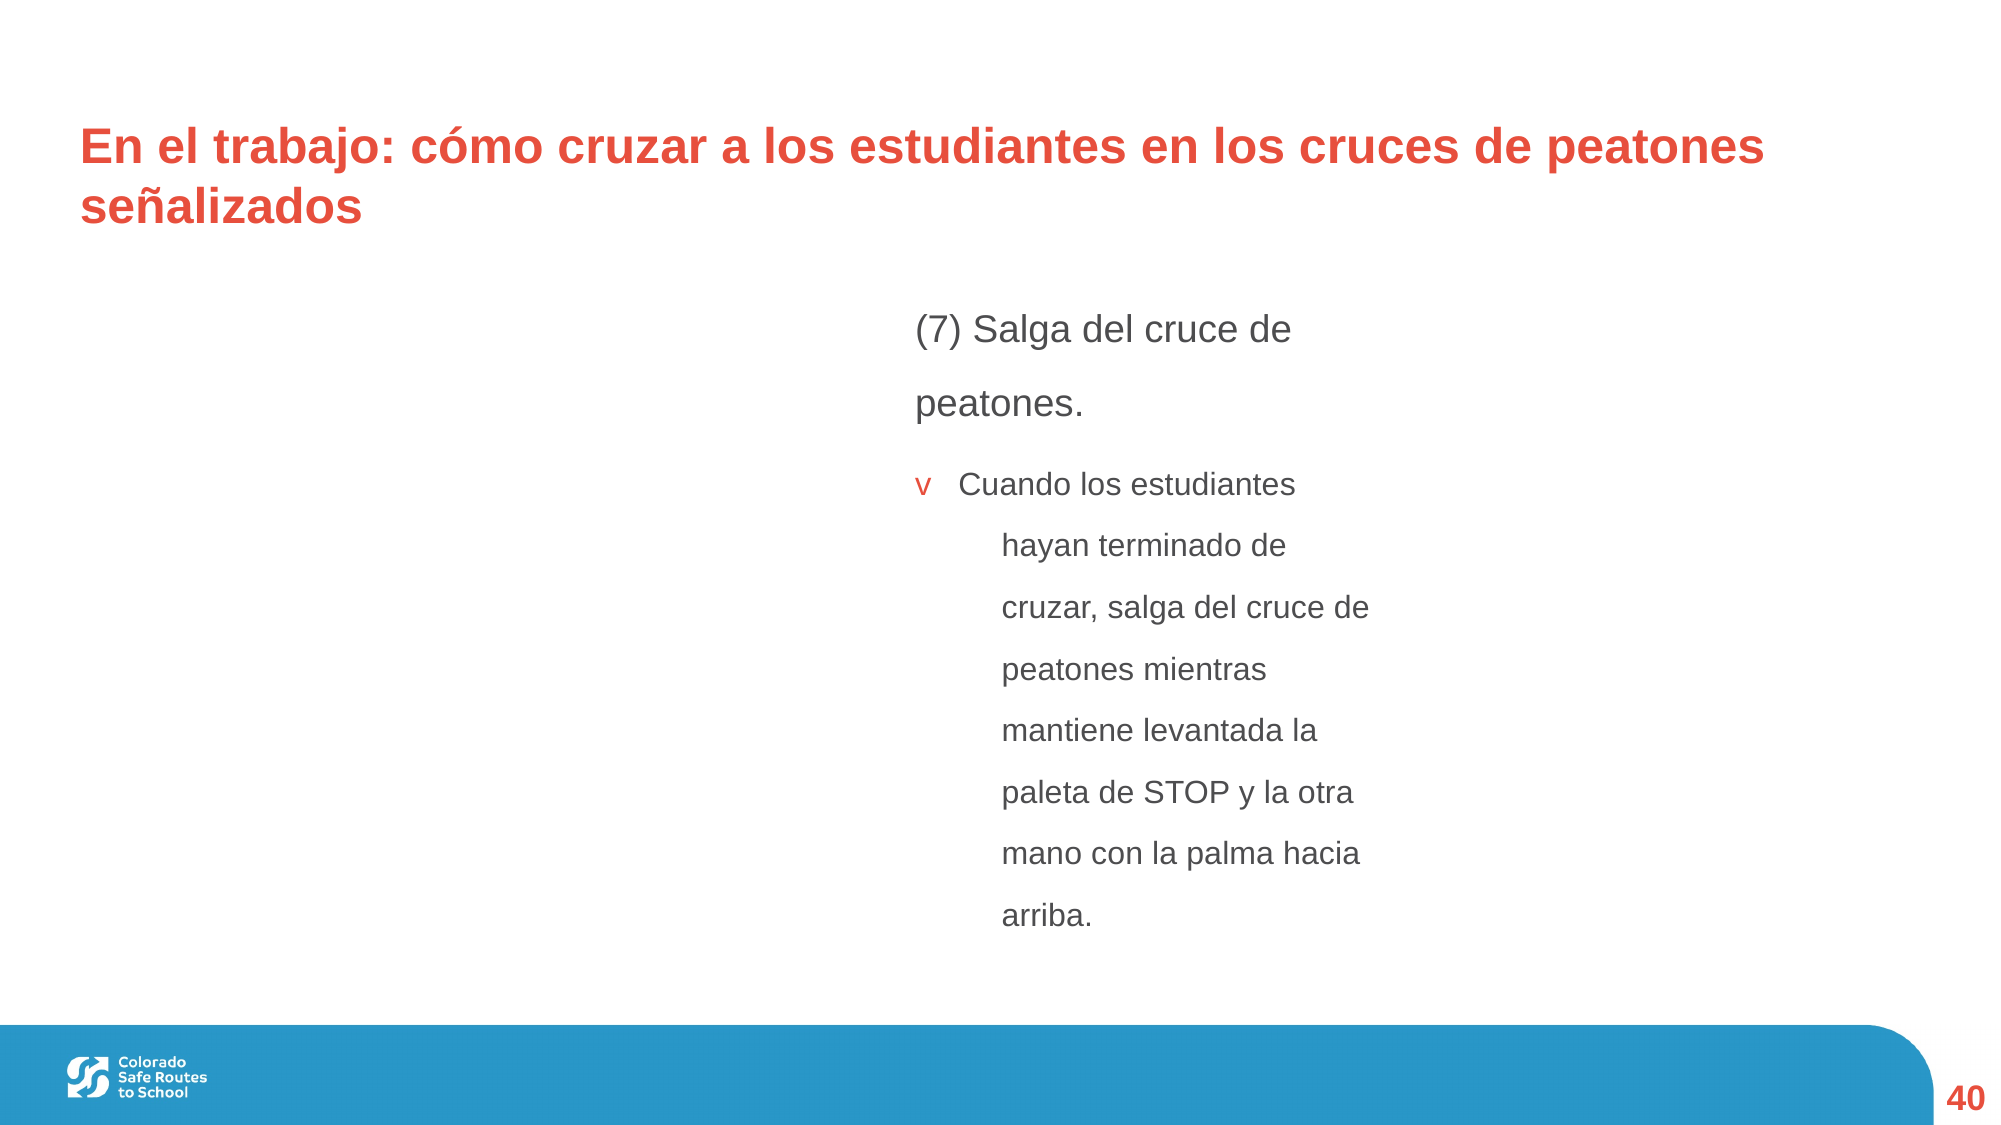

En el trabajo: cómo cruzar a los estudiantes en los cruces de peatones señalizados
# (7) Salga del cruce de peatones.
Cuando los estudiantes hayan terminado de cruzar, salga del cruce de peatones mientras mantiene levantada la paleta de STOP y la otra mano con la palma hacia arriba.
40